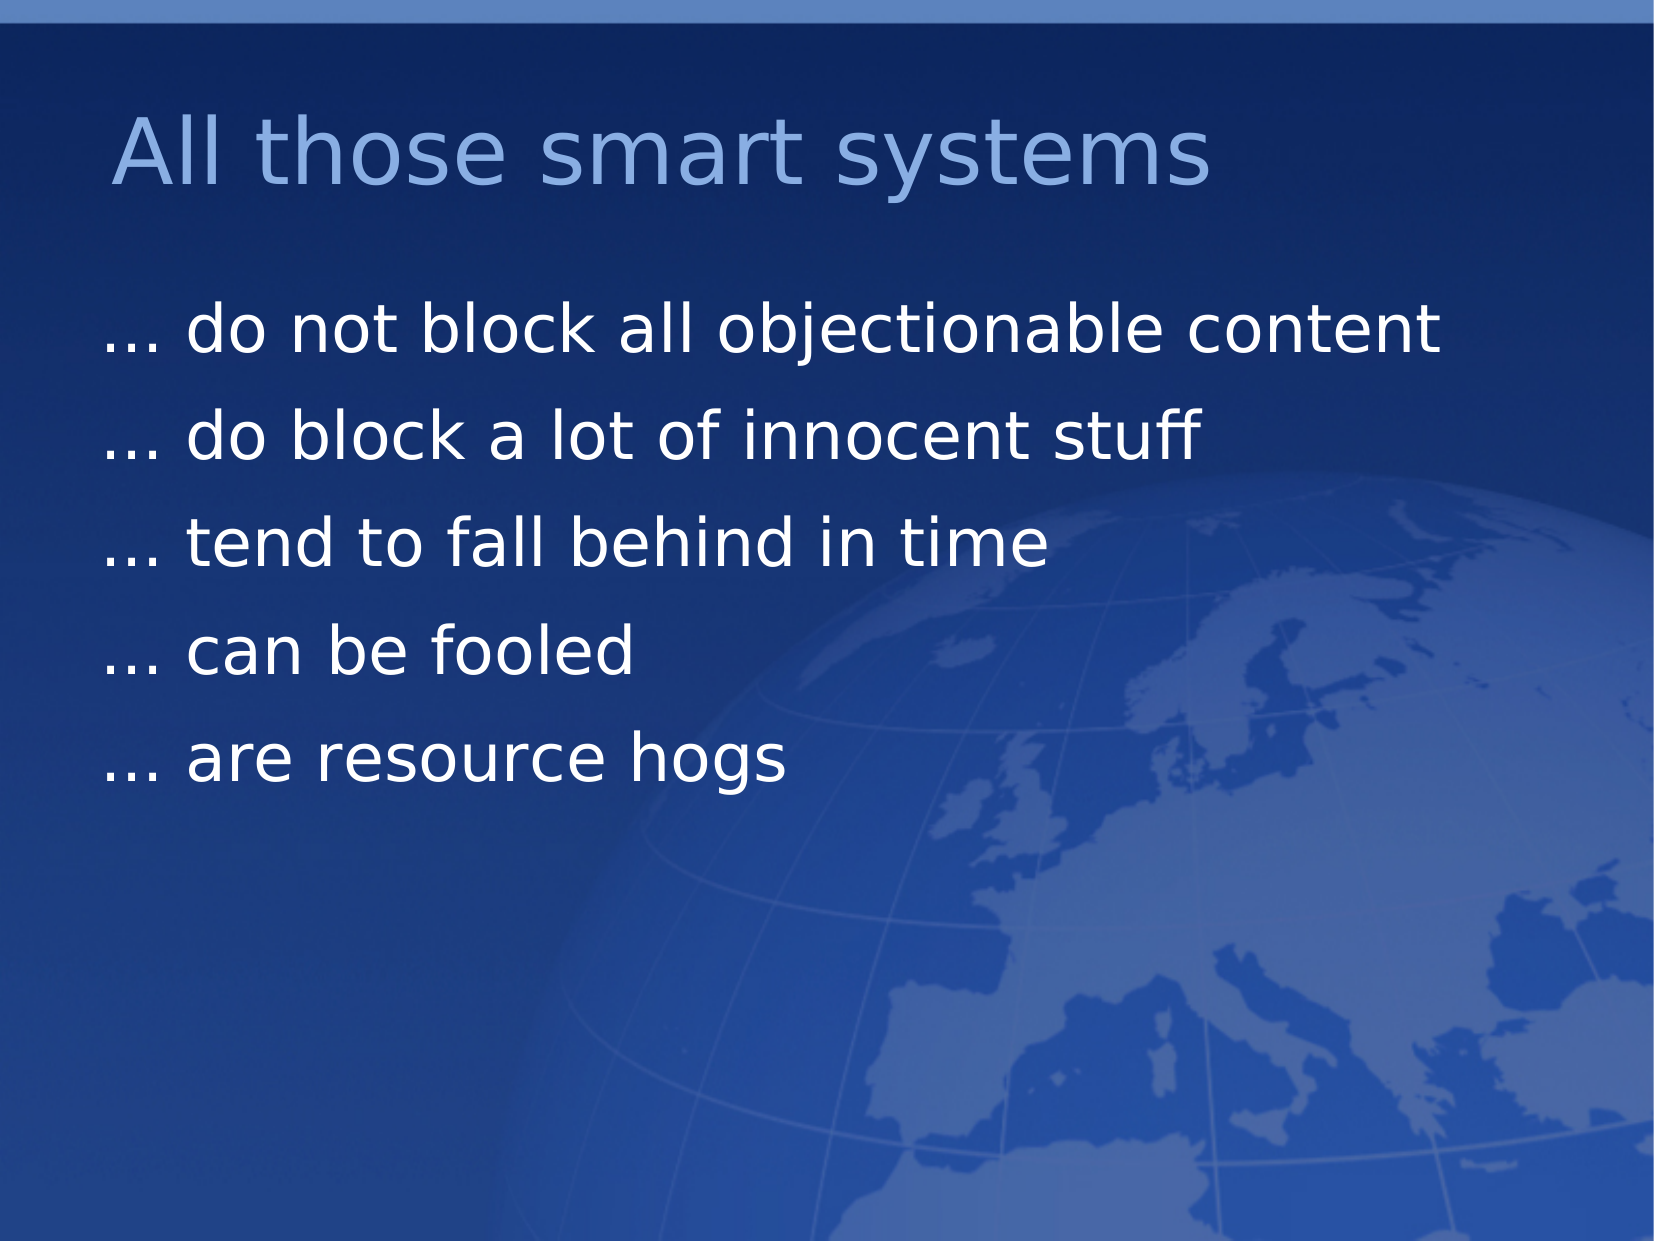

# All those smart systems
... do not block all objectionable content
... do block a lot of innocent stuff
... tend to fall behind in time
... can be fooled
... are resource hogs